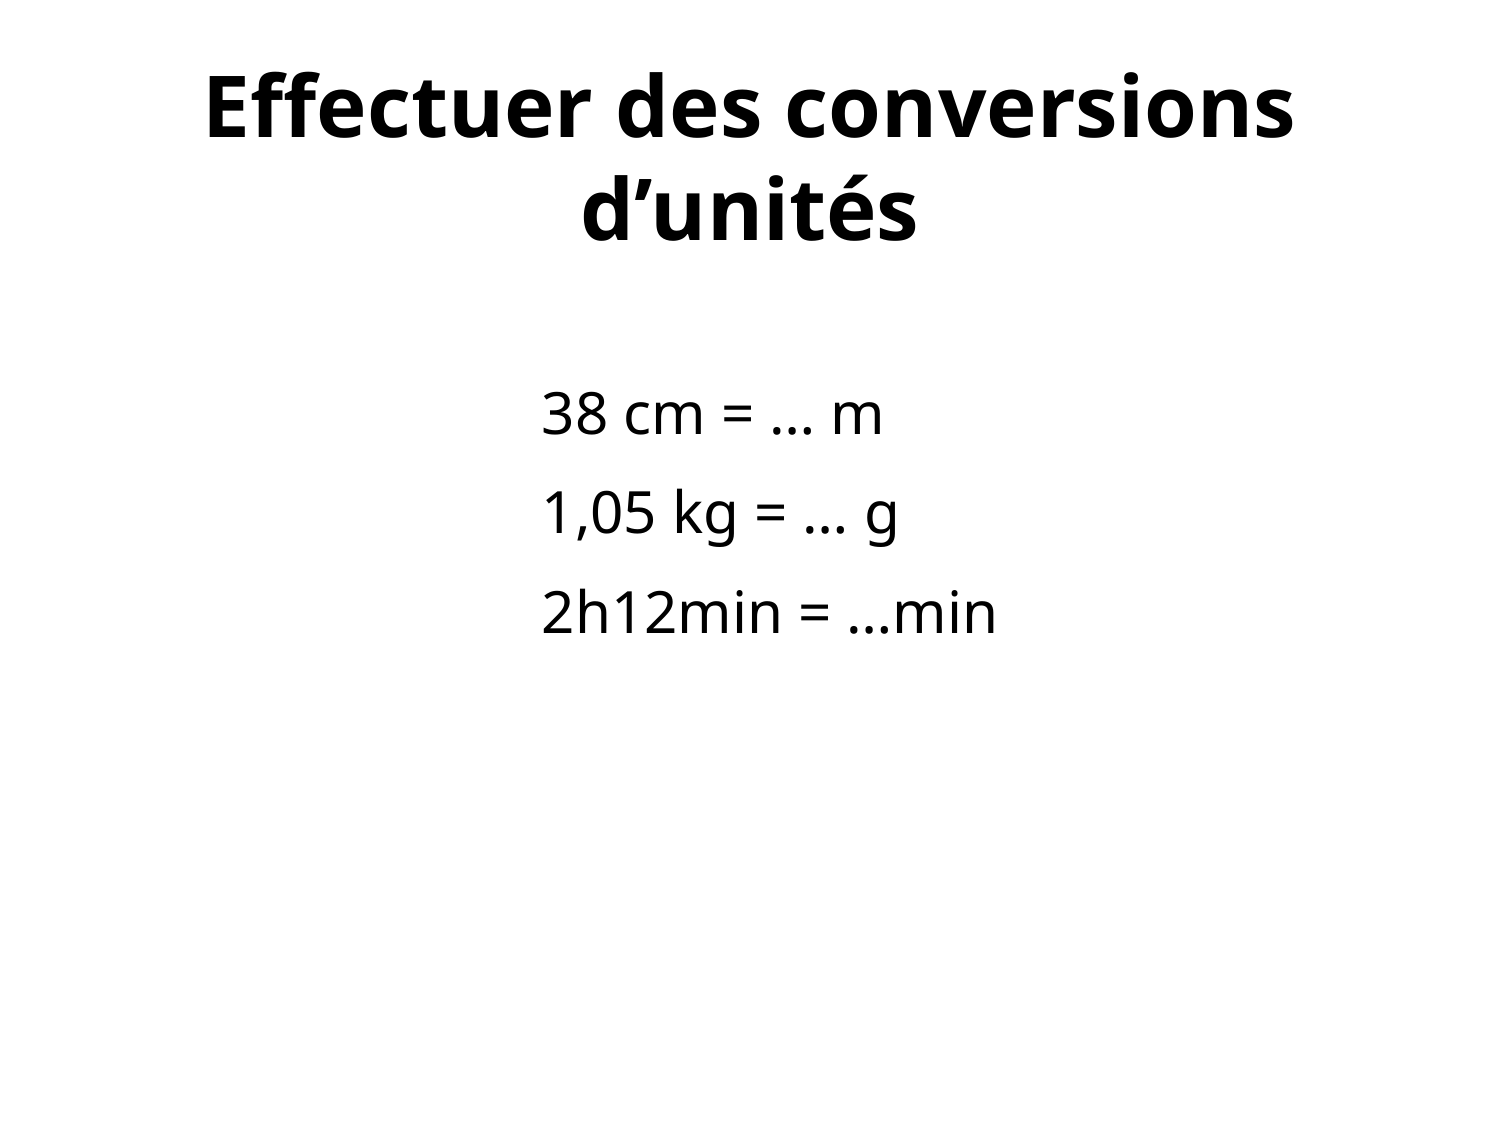

# Effectuer des conversions d’unités
38 cm = … m
1,05 kg = … g
2h12min = …min